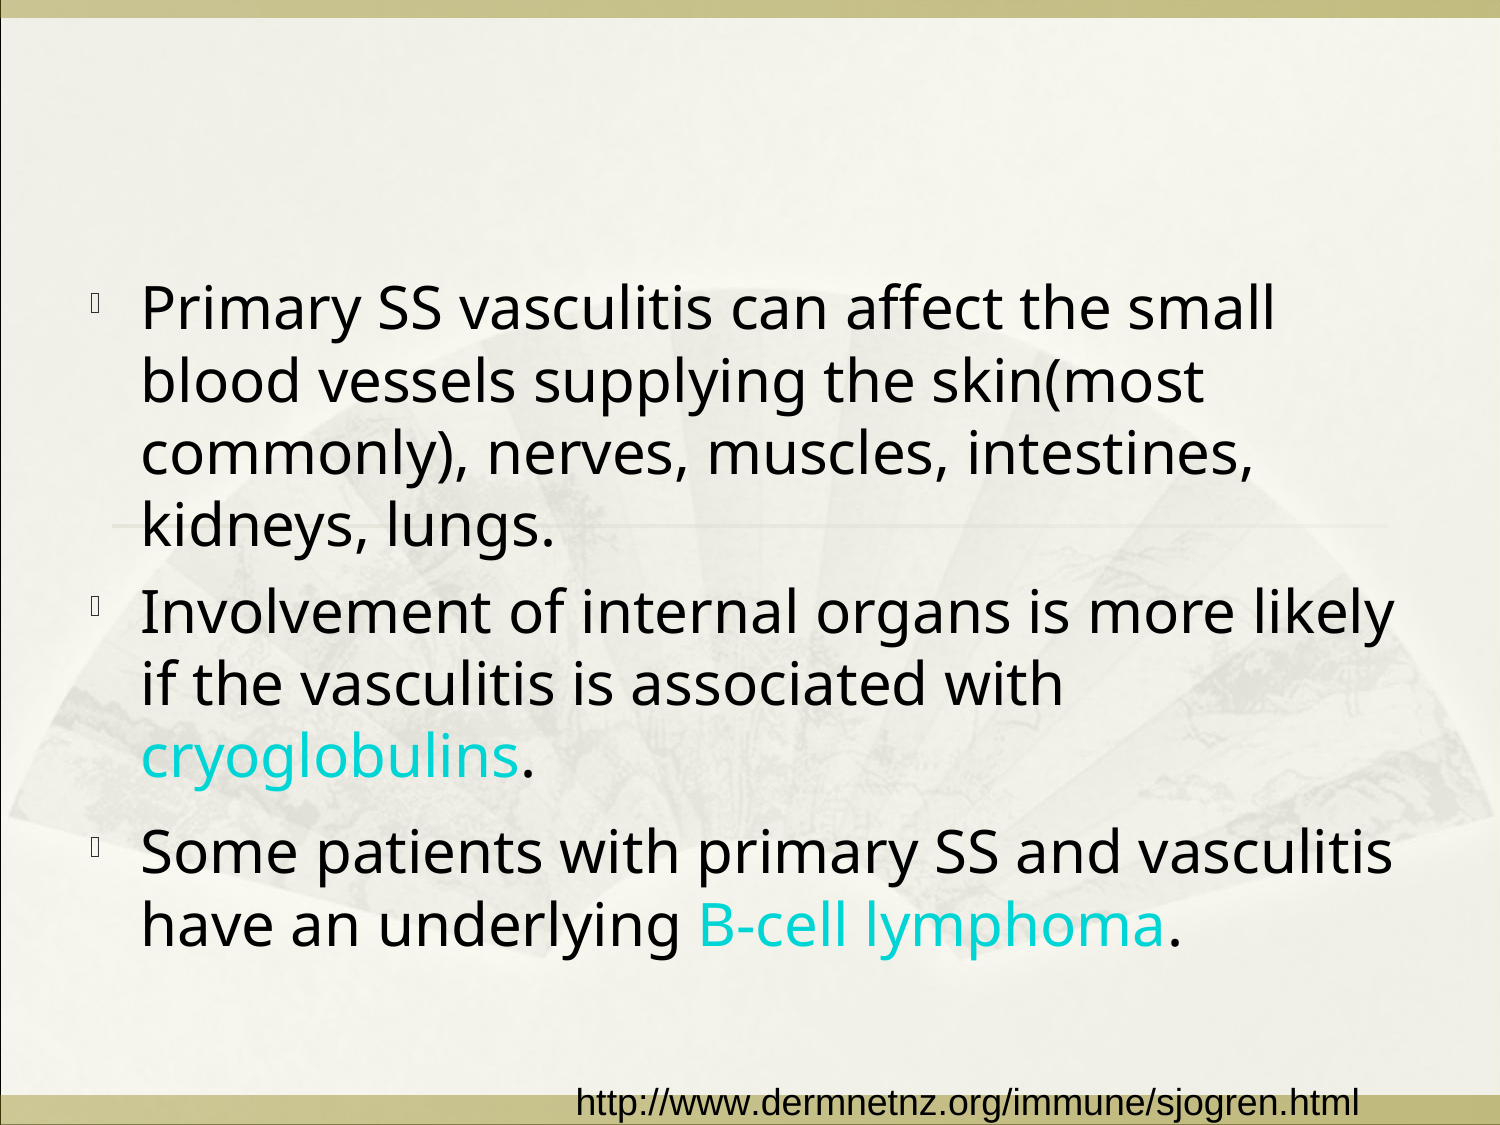

#
Primary SS vasculitis can affect the small blood vessels supplying the skin(most commonly), nerves, muscles, intestines, kidneys, lungs.
Involvement of internal organs is more likely if the vasculitis is associated with cryoglobulins.
Some patients with primary SS and vasculitis have an underlying B-cell lymphoma.
http://www.dermnetnz.org/immune/sjogren.html